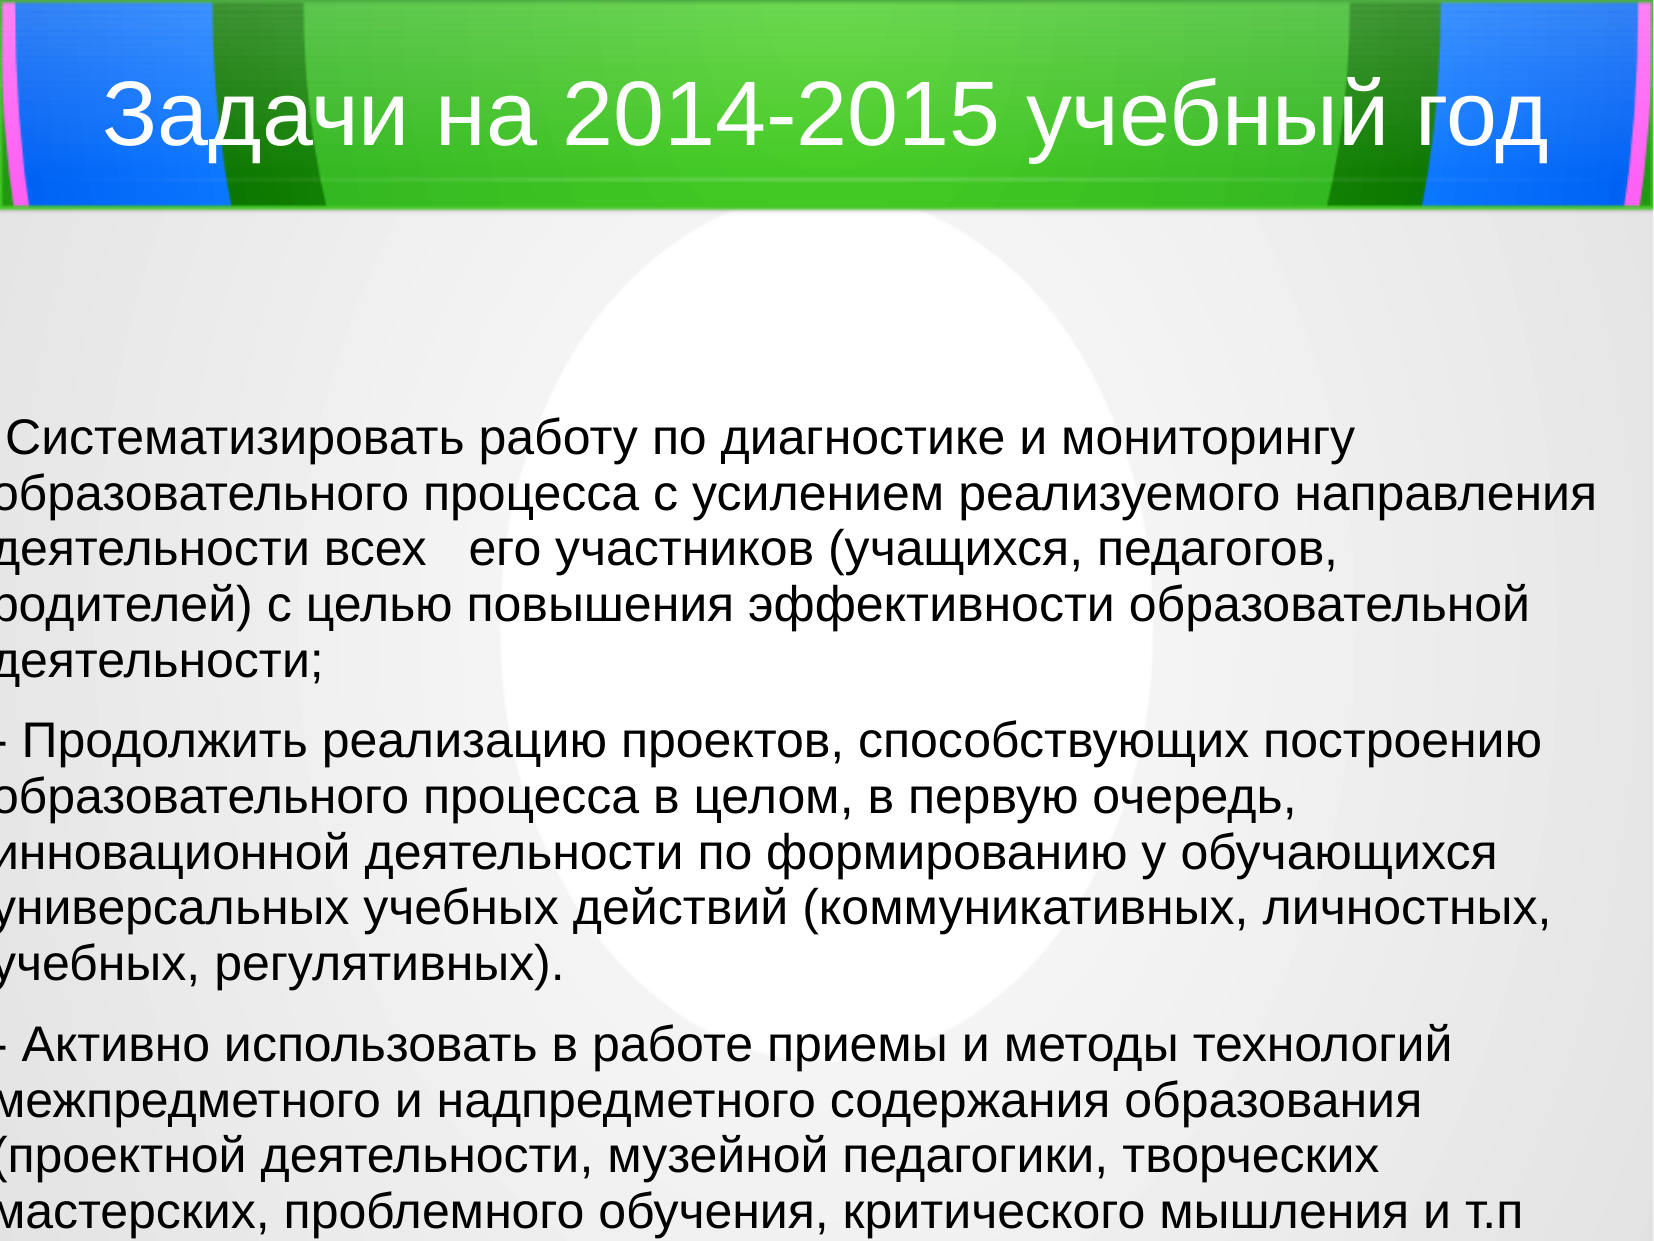

# Задачи на 2014-2015 учебный год
 Систематизировать работу по диагностике и мониторингу образовательного процесса с усилением реализуемого направления деятельности всех его участников (учащихся, педагогов, родителей) с целью повышения эффективности образовательной деятельности;
- Продолжить реализацию проектов, способствующих построению образовательного процесса в целом, в первую очередь, инновационной деятельности по формированию у обучающихся универсальных учебных действий (коммуникативных, личностных, учебных, регулятивных).
- Активно использовать в работе приемы и методы технологий межпредметного и надпредметного содержания образования (проектной деятельности, музейной педагогики, творческих мастерских, проблемного обучения, критического мышления и т.п